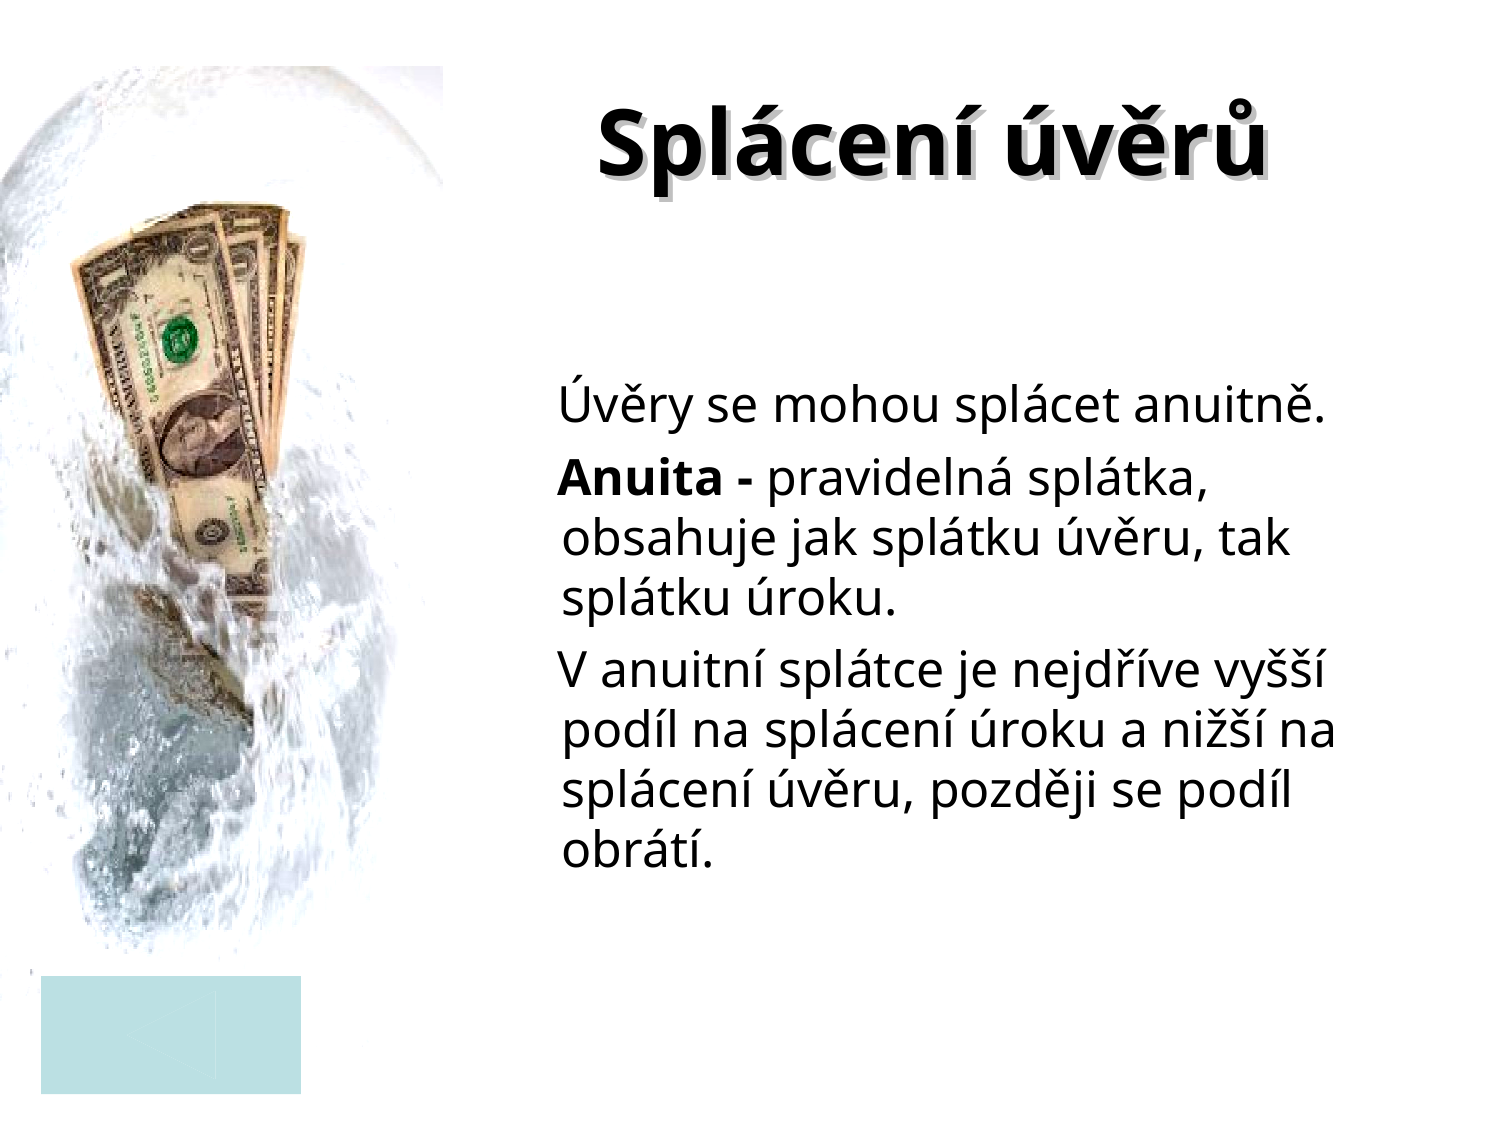

Splácení úvěrů
 Úvěry se mohou splácet anuitně.
 Anuita - pravidelná splátka, obsahuje jak splátku úvěru, tak splátku úroku.
 V anuitní splátce je nejdříve vyšší podíl na splácení úroku a nižší na splácení úvěru, později se podíl obrátí.